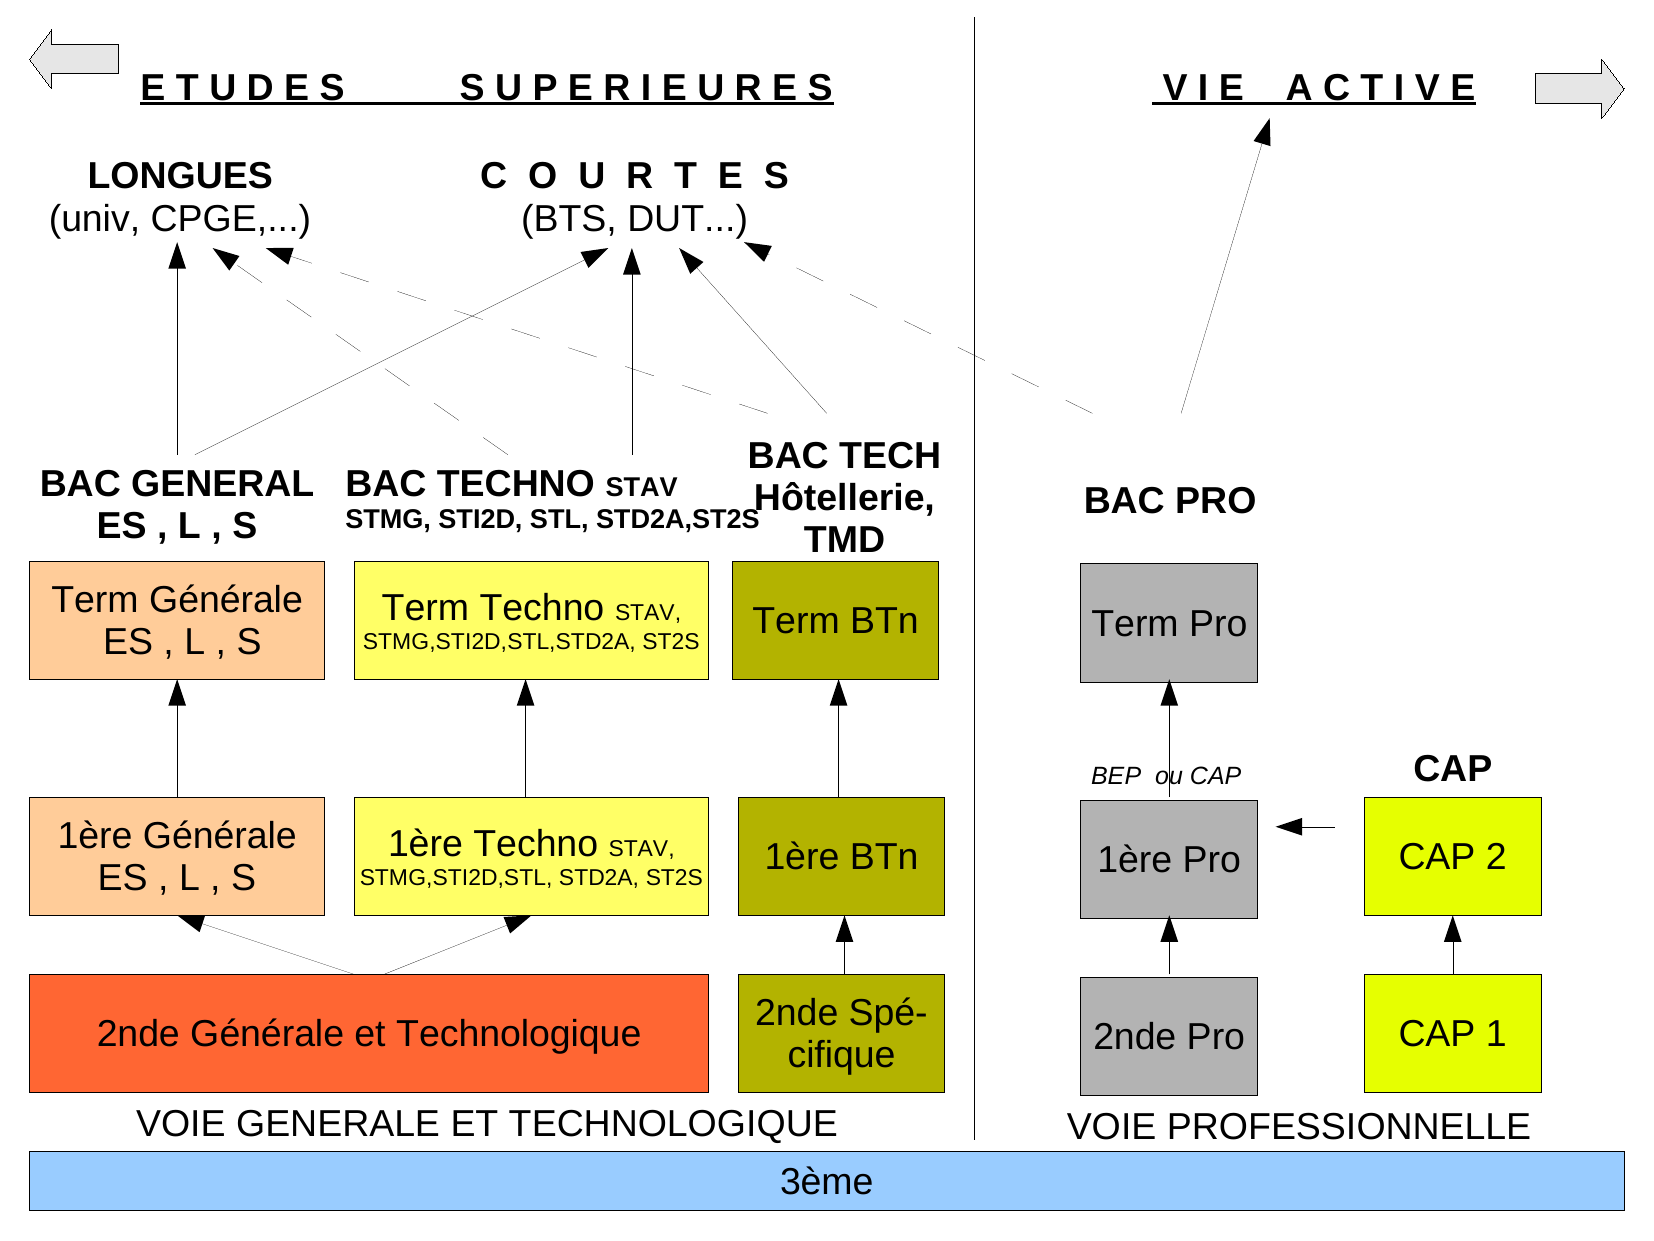

E T U D E S S U P E R I E U R E S
 V I E A C T I V E
LONGUES
(univ, CPGE,...)
C O U R T E S
(BTS, DUT...)
BAC TECH Hôtellerie, TMD
BAC GENERAL
ES , L , S
BAC TECHNO STAV
STMG, STI2D, STL, STD2A,ST2S
BAC PRO
Term Générale
 ES , L , S
Term Techno STAV,
STMG,STI2D,STL,STD2A, ST2S
Term BTn
Term Pro
CAP
BEP ou CAP
1ère Générale
ES , L , S
1ère Techno STAV,
STMG,STI2D,STL, STD2A, ST2S
1ère BTn
CAP 2
1ère Pro
2nde Générale et Technologique
2nde Spé-
cifique
CAP 1
2nde Pro
VOIE GENERALE ET TECHNOLOGIQUE
VOIE PROFESSIONNELLE
3ème